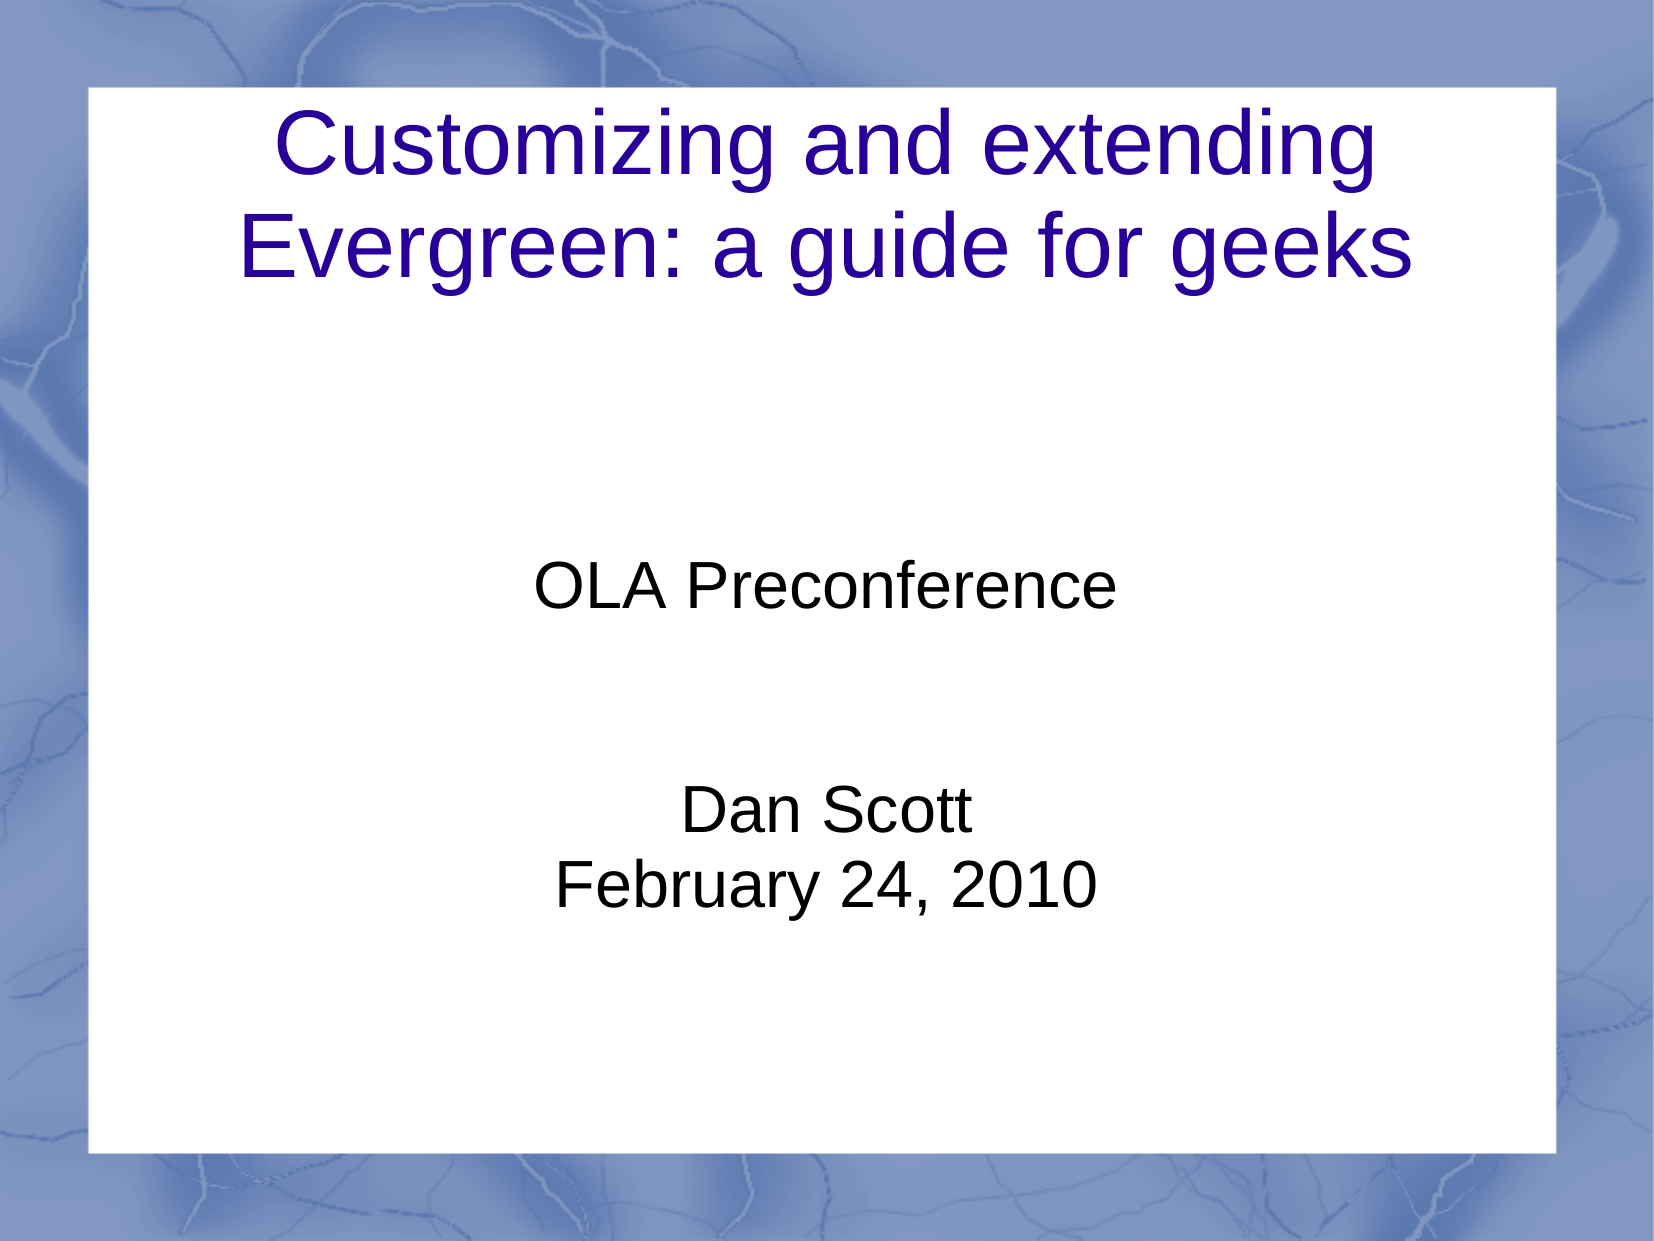

# Customizing and extending Evergreen: a guide for geeks
OLA Preconference
Dan Scott
February 24, 2010